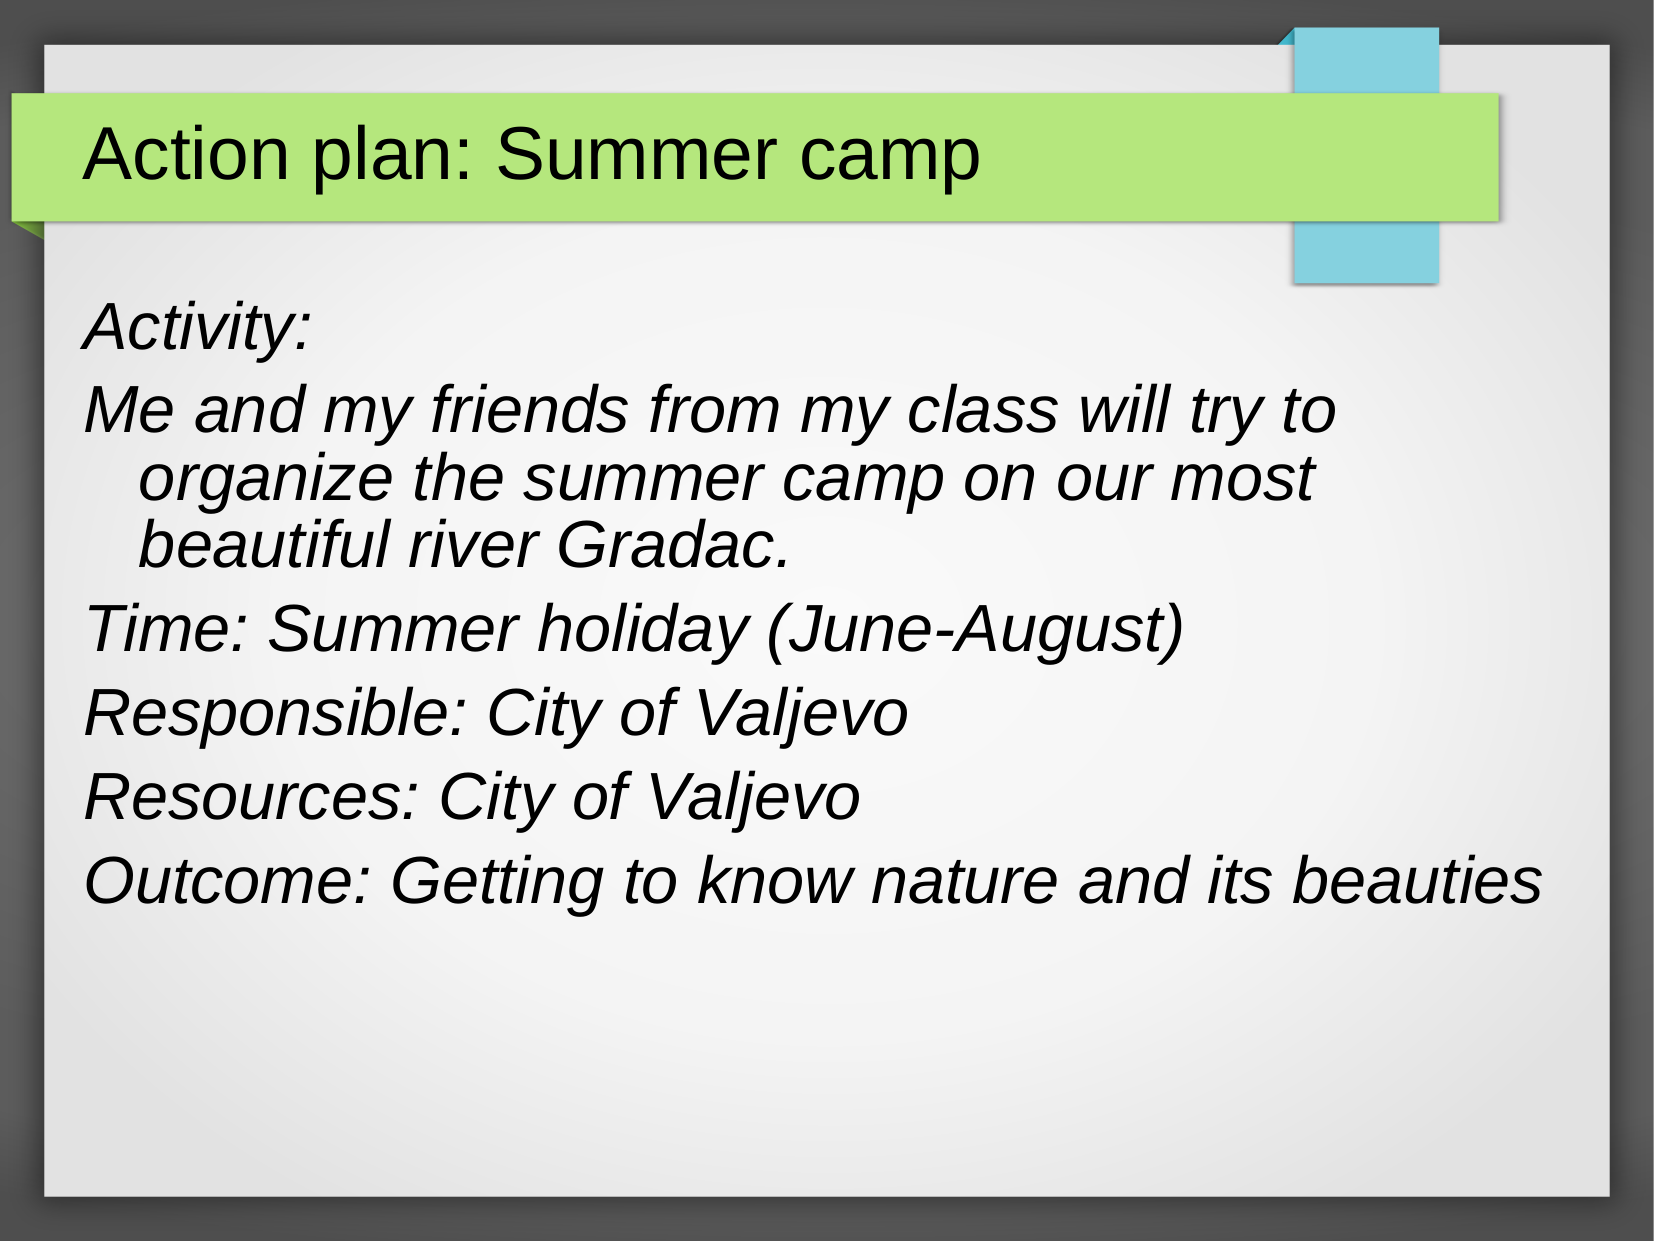

# Action plan: Summer camp
Activity:
Me and my friends from my class will try to organize the summer camp on our most beautiful river Gradac.
Time: Summer holiday (June-August)
Responsible: City of Valjevo
Resources: City of Valjevo
Outcome: Getting to know nature and its beauties